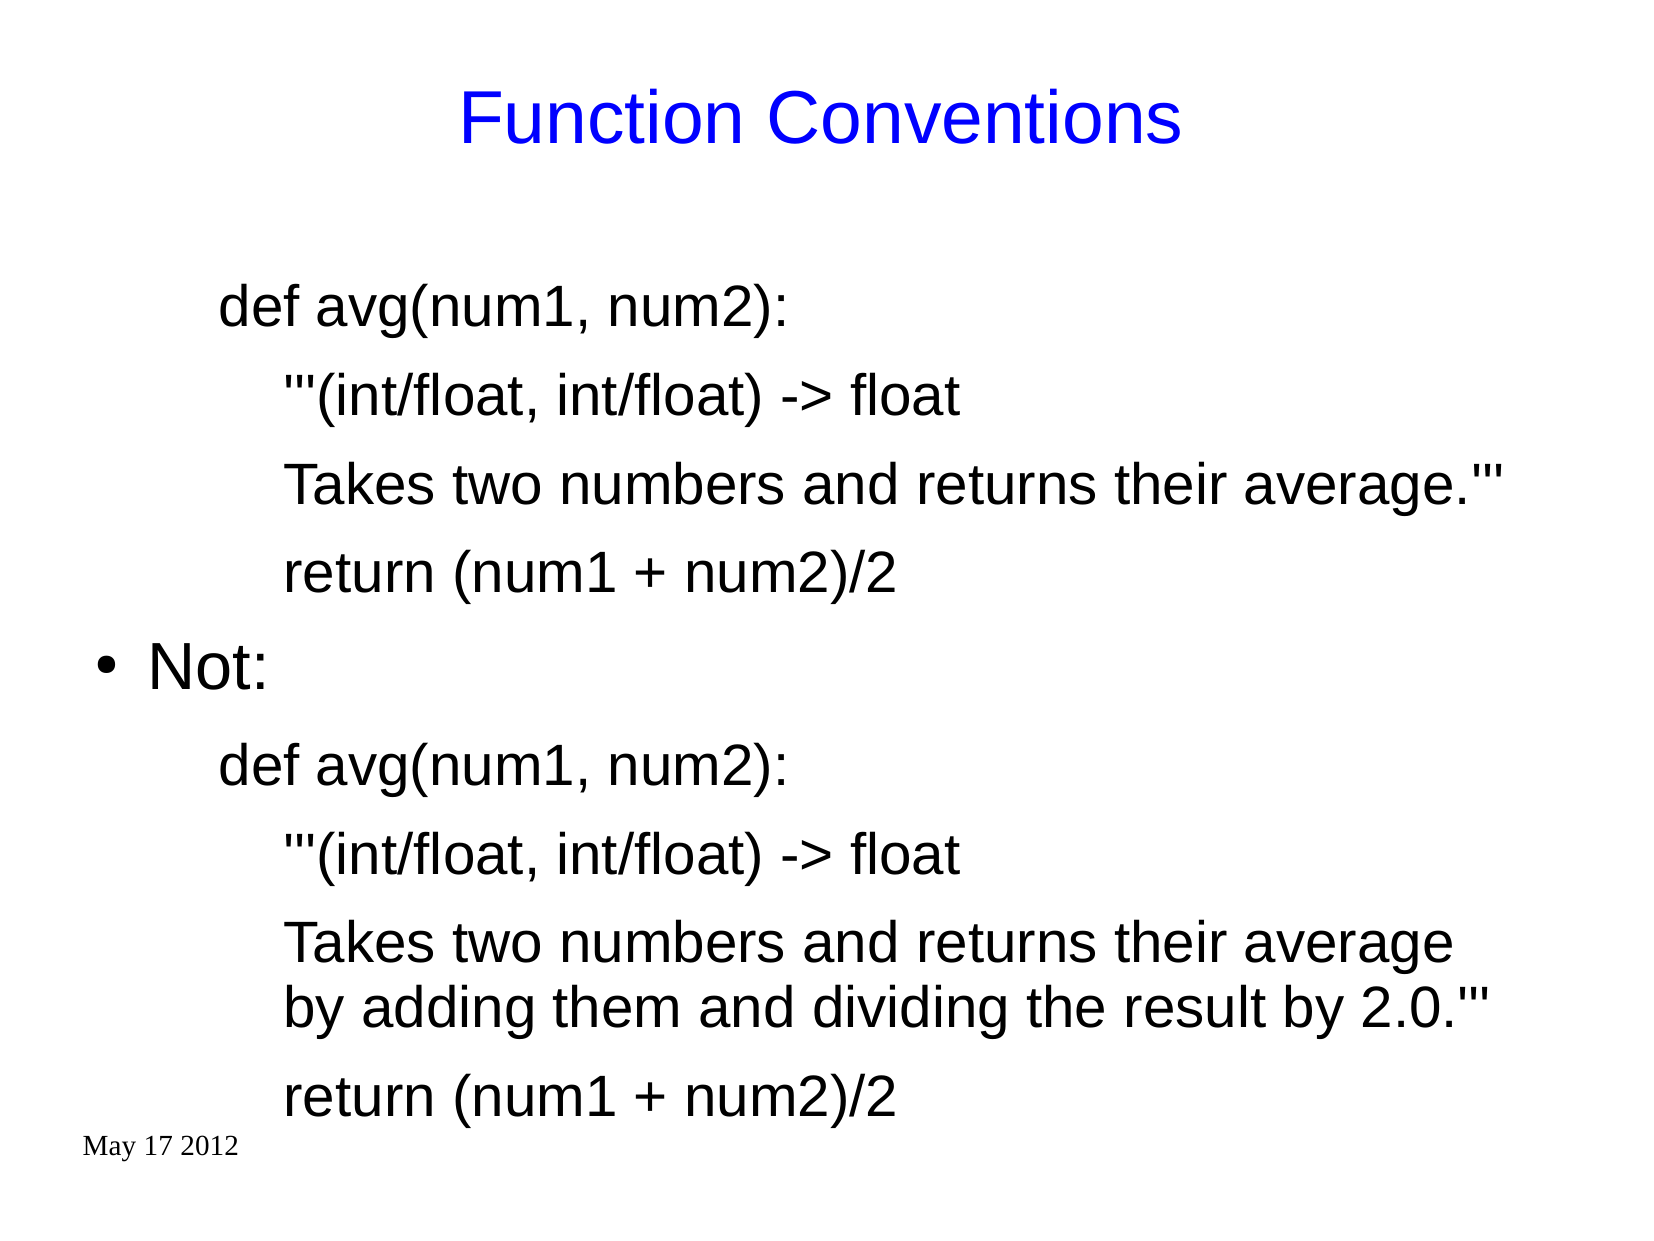

# Function Conventions
def avg(num1, num2):
 '''(int/float, int/float) -> float
 Takes two numbers and returns their average.'''
 return (num1 + num2)/2
Not:
def avg(num1, num2):
 '''(int/float, int/float) -> float
 Takes two numbers and returns their average by adding them and dividing the result by 2.0.'''
 return (num1 + num2)/2
May 17 2012